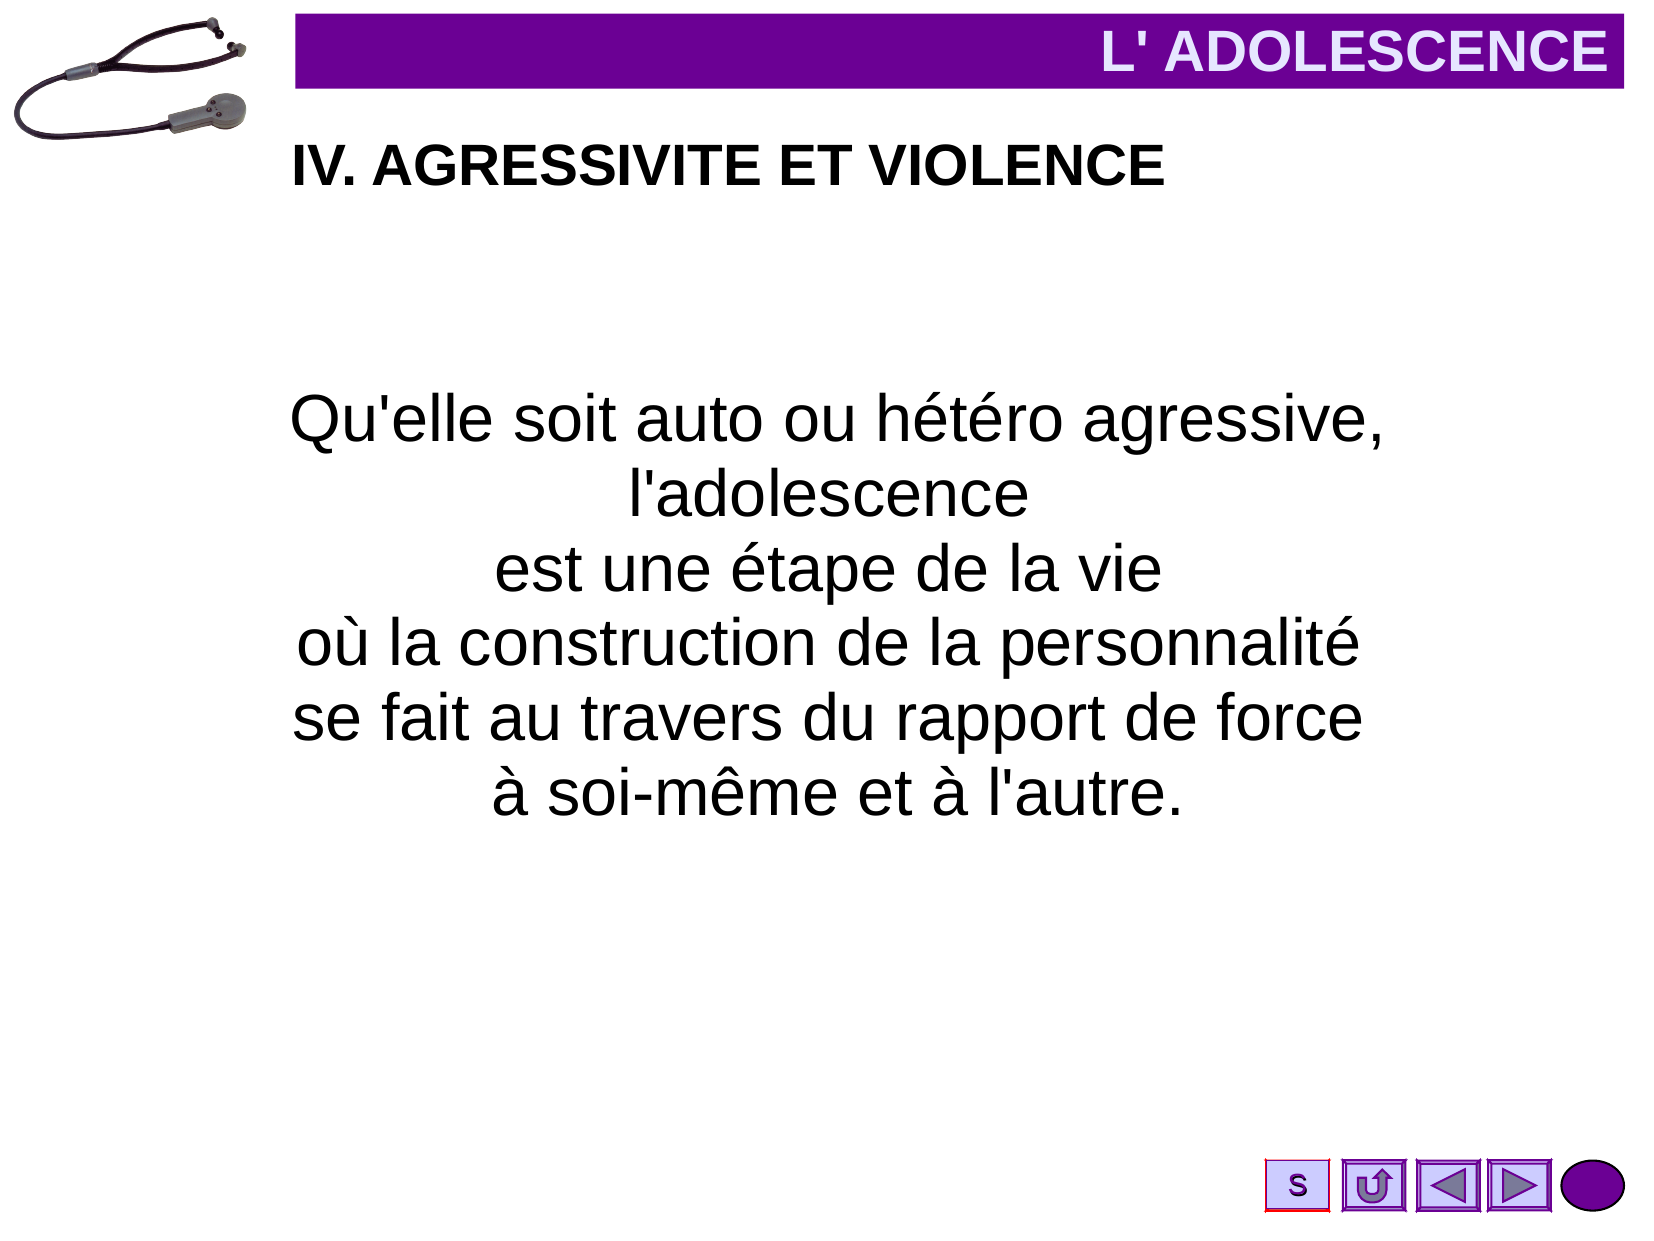

L' ADOLESCENCE
IV. AGRESSIVITE ET VIOLENCE
Qu'elle soit auto ou hétéro agressive, l'adolescence
est une étape de la vie
où la construction de la personnalité
se fait au travers du rapport de force
à soi-même et à l'autre.